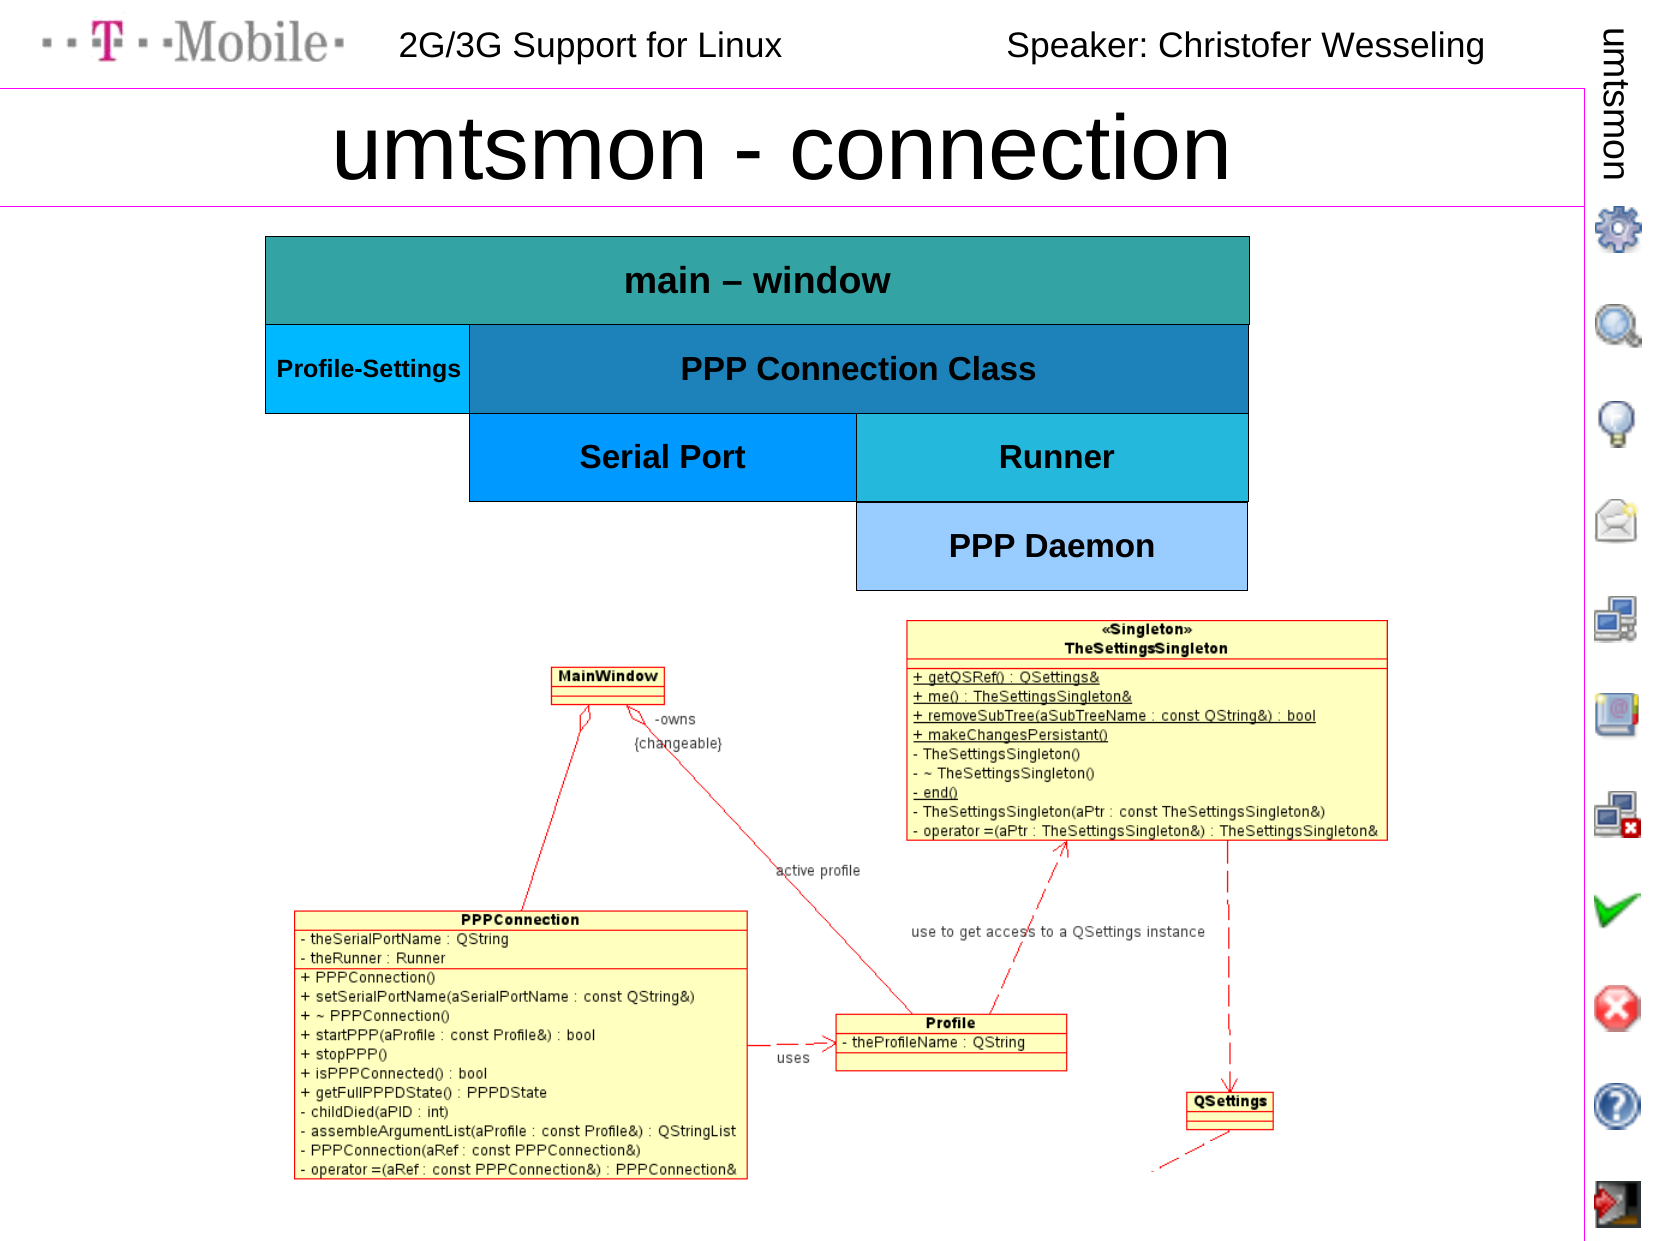

# umtsmon - connection
main – window
Profile-Settings
PPP Connection Class
Serial Port
 Runner
PPP Daemon